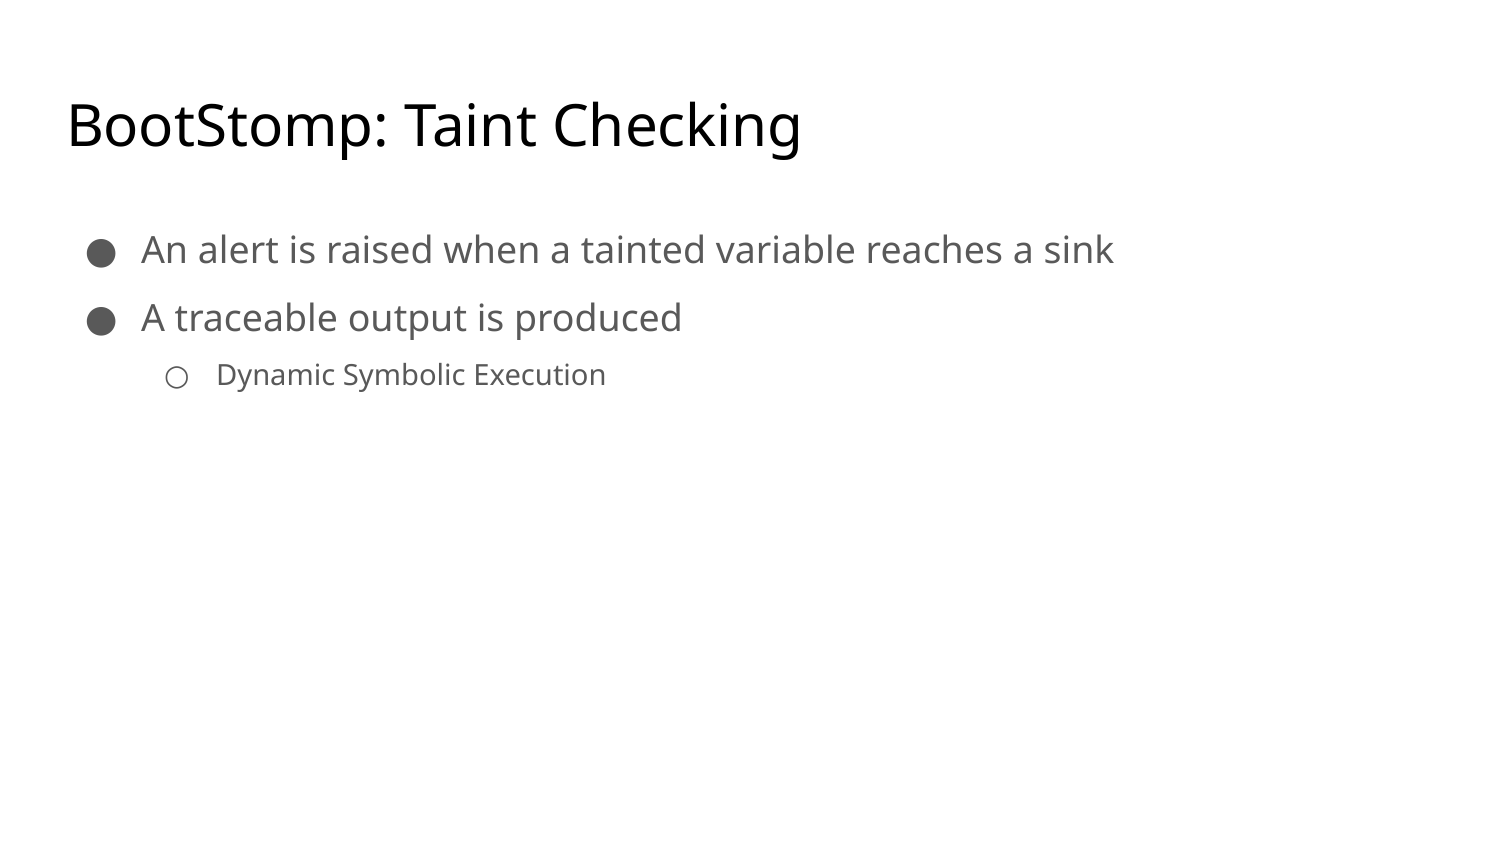

# BootStomp: Taint Checking
An alert is raised when a tainted variable reaches a sink
A traceable output is produced
Dynamic Symbolic Execution